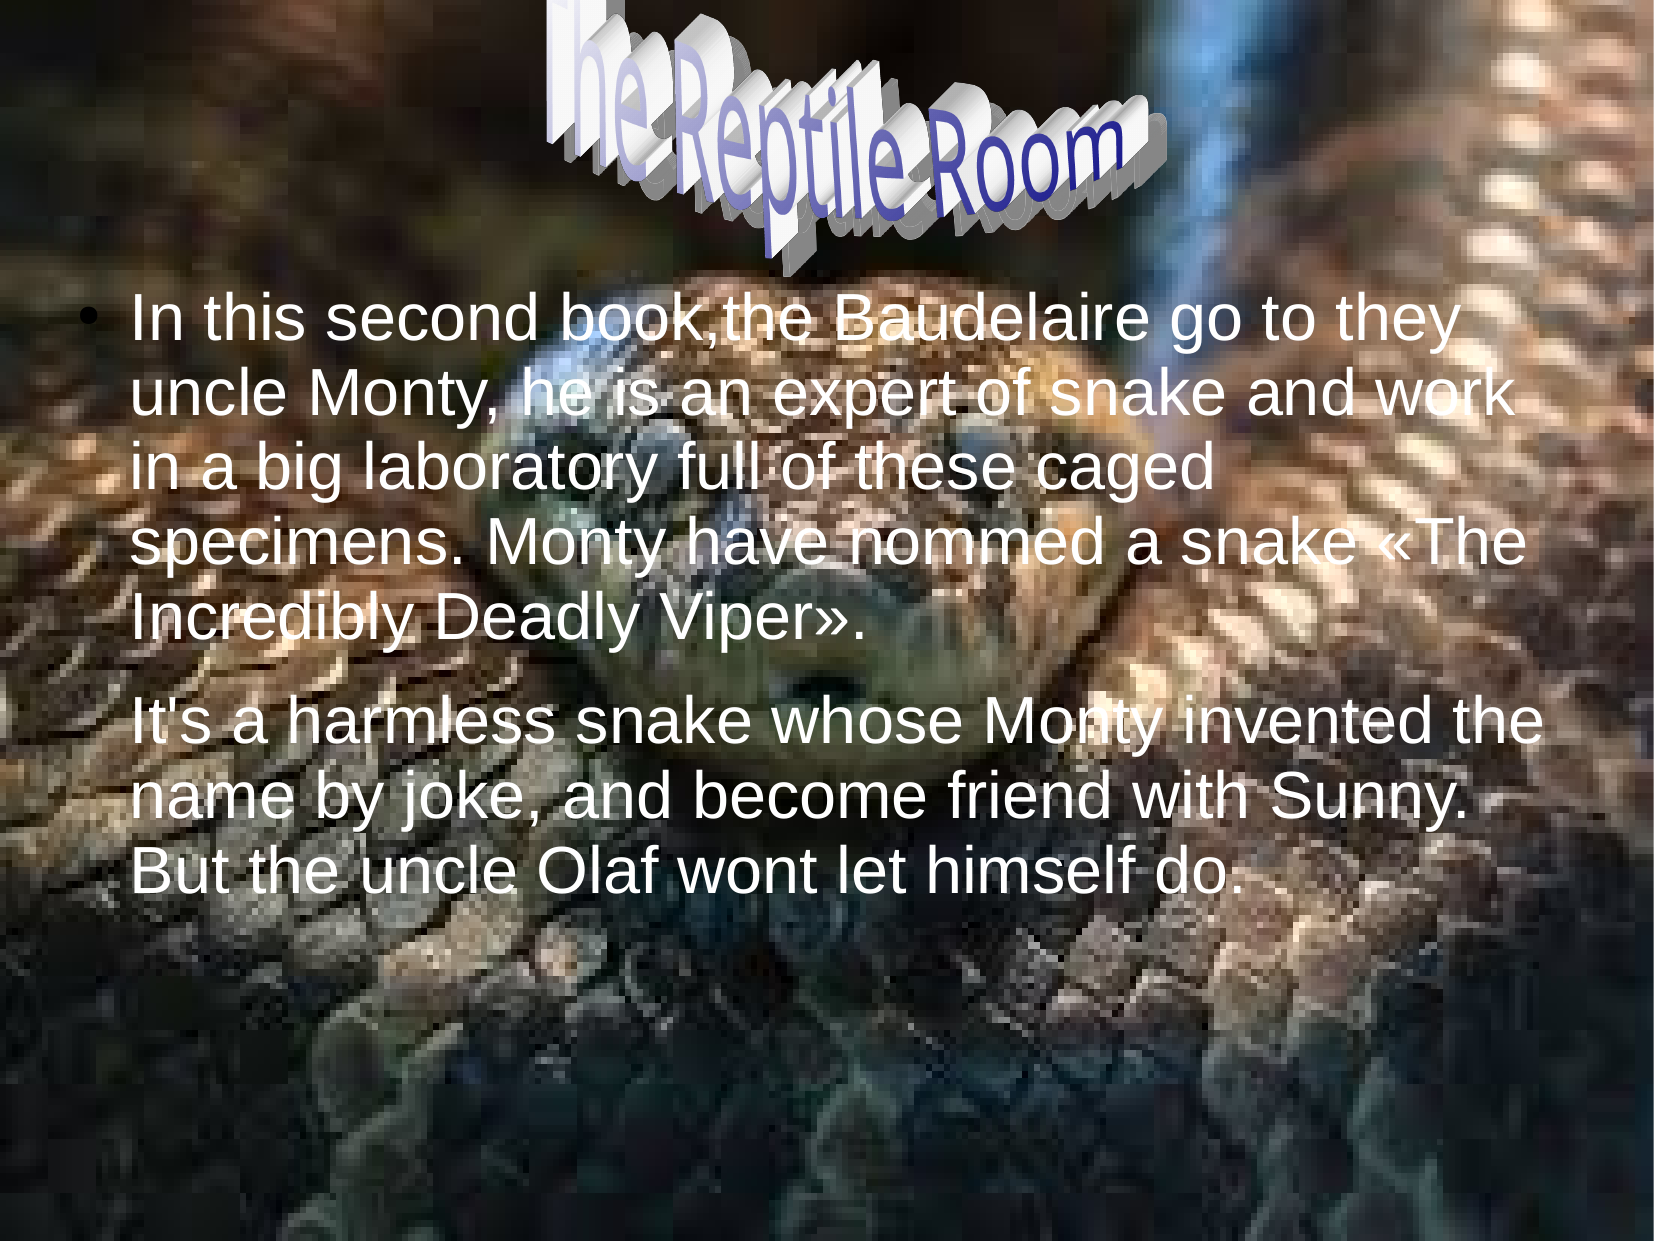

The Reptile Room
#
In this second book,the Baudelaire go to they uncle Monty, he is an expert of snake and work in a big laboratory full of these caged specimens. Monty have nommed a snake «The Incredibly Deadly Viper».
It's a harmless snake whose Monty invented the name by joke, and become friend with Sunny. But the uncle Olaf wont let himself do.